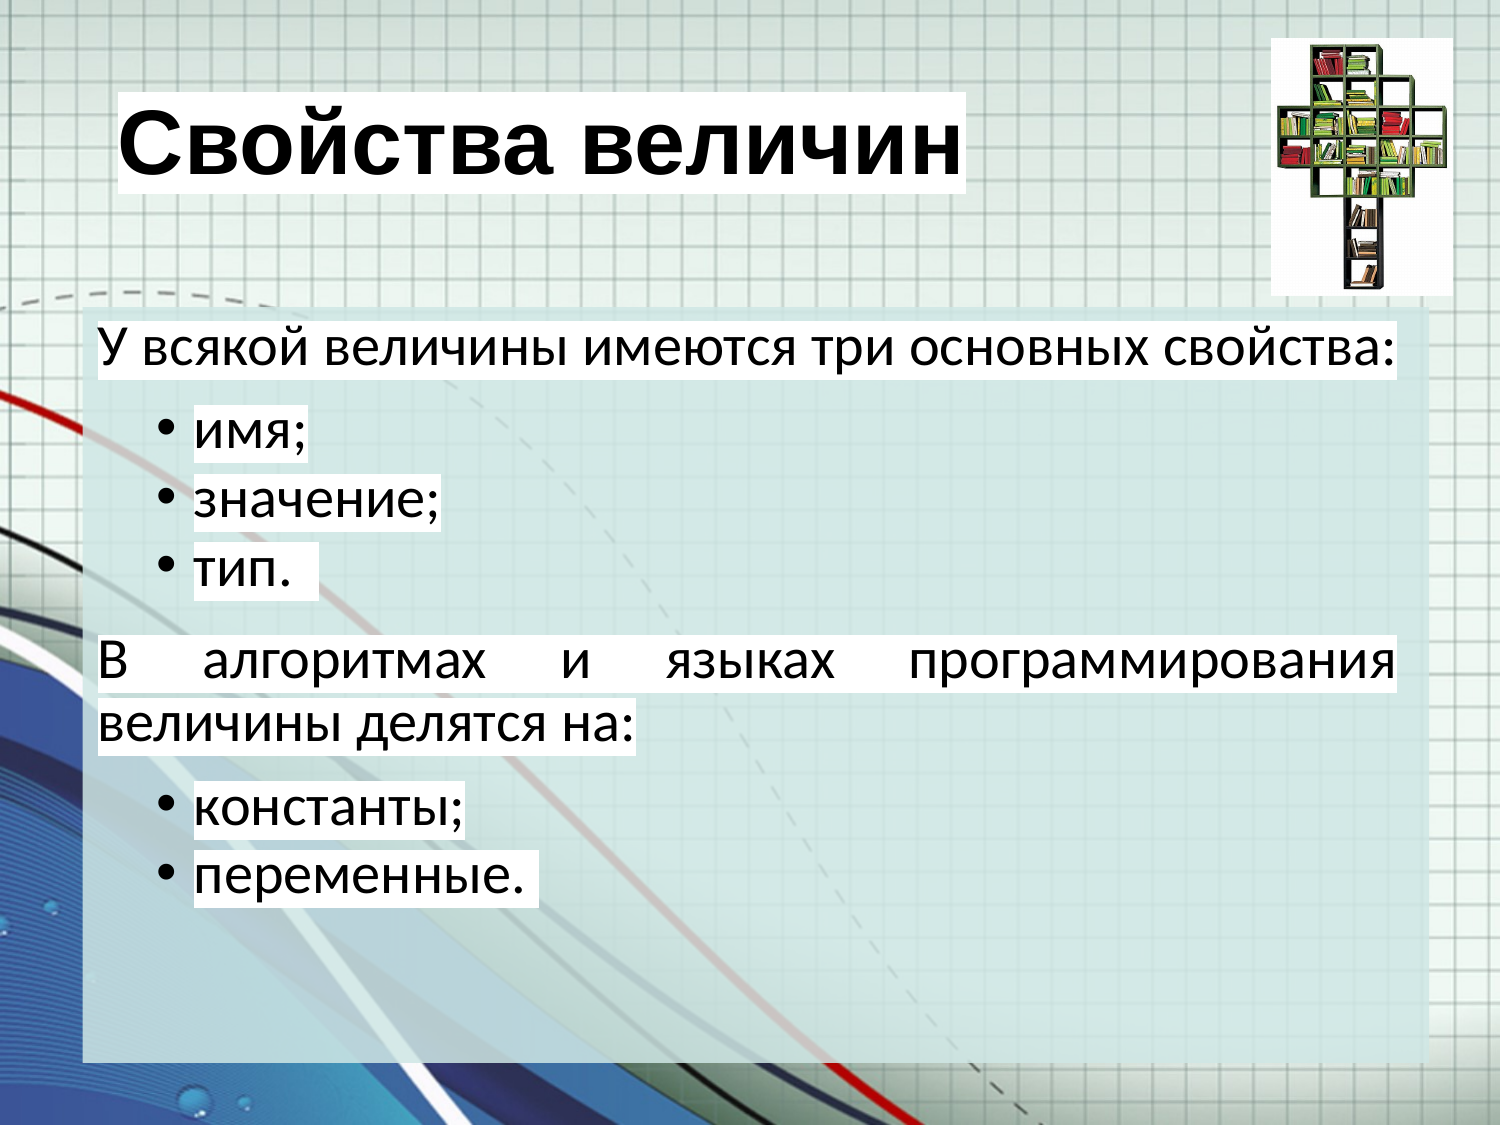

Свойства величин
#
У всякой величины имеются три основных свойства:
имя;
значение;
тип.
В алгоритмах и языках программирования величины делятся на:
константы;
переменные.